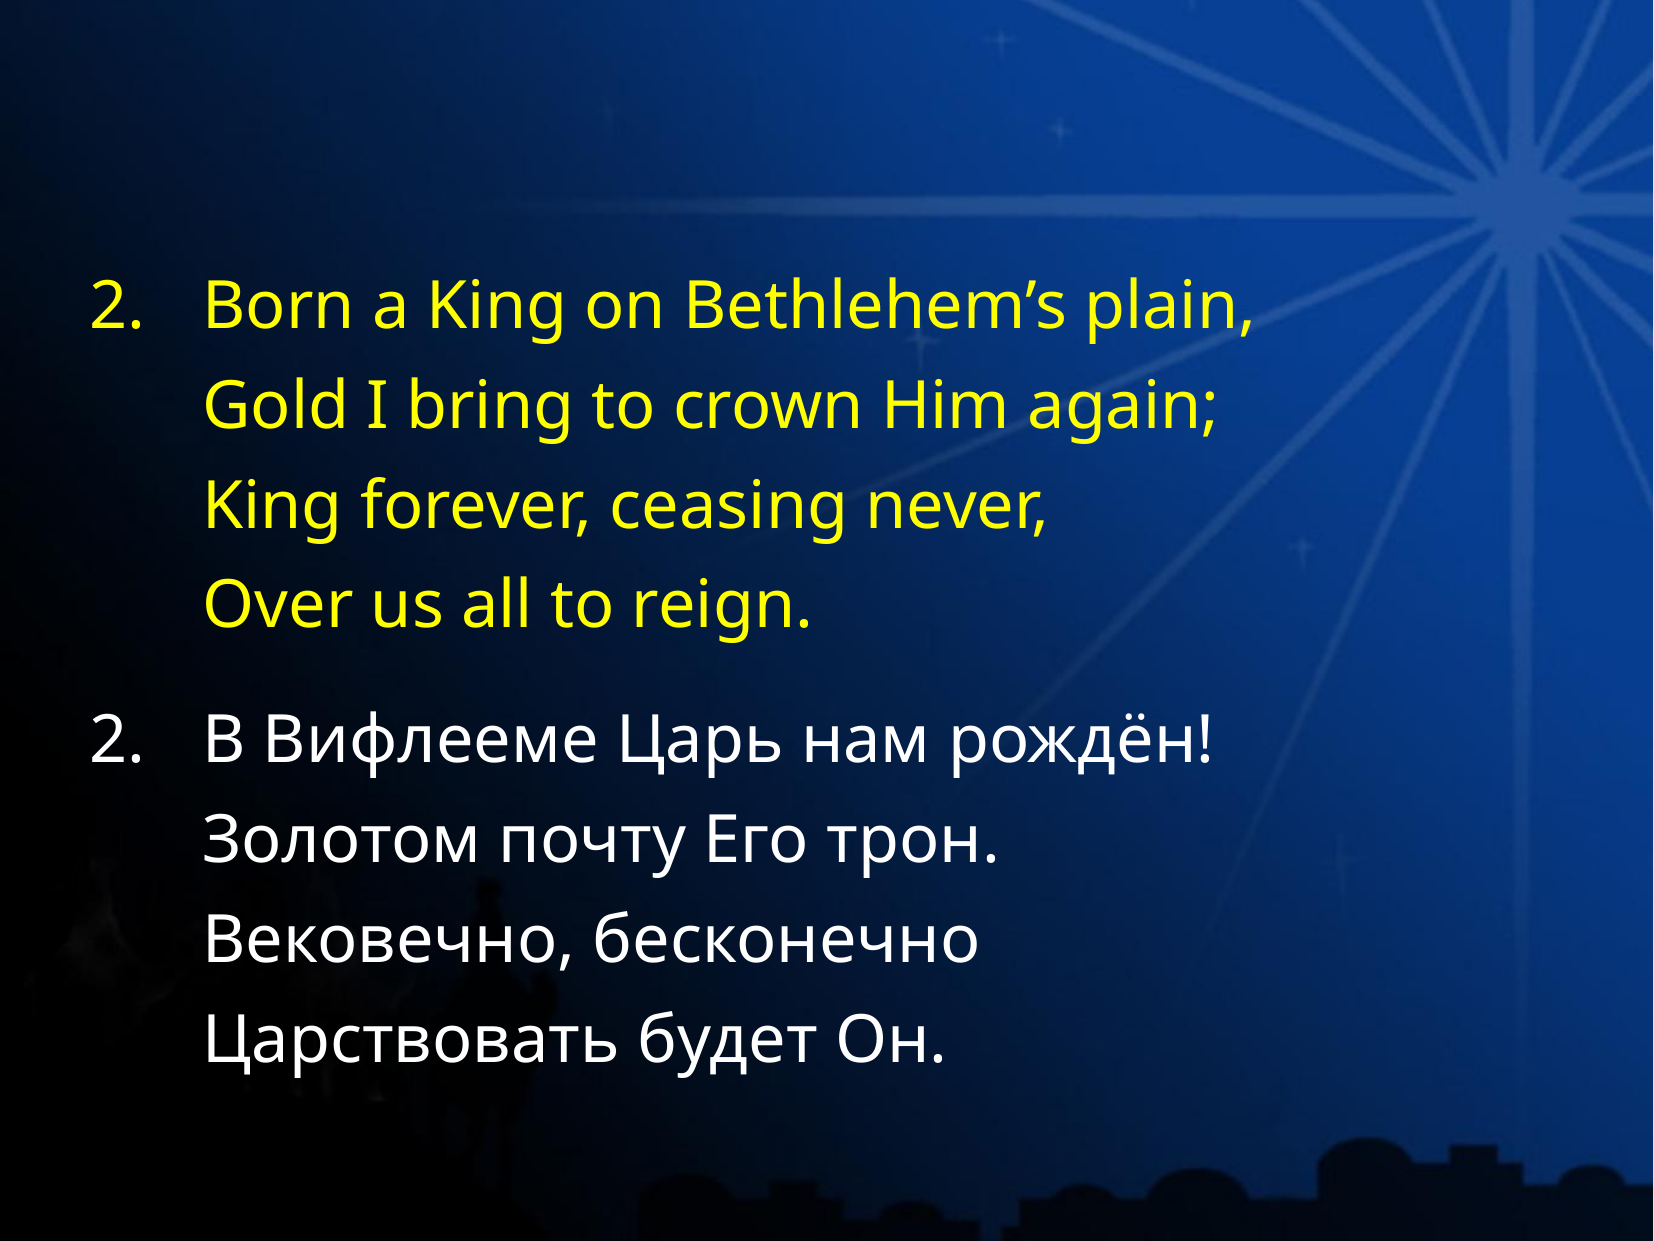

2.	Born a King on Bethlehem’s plain,
	Gold I bring to crown Him again;
	King forever, ceasing never,
	Over us all to reign.
2.	В Вифлееме Царь нам рождён!
	Золотом почту Его трон.
	Вековечно, бесконечно
	Царствовать будет Он.